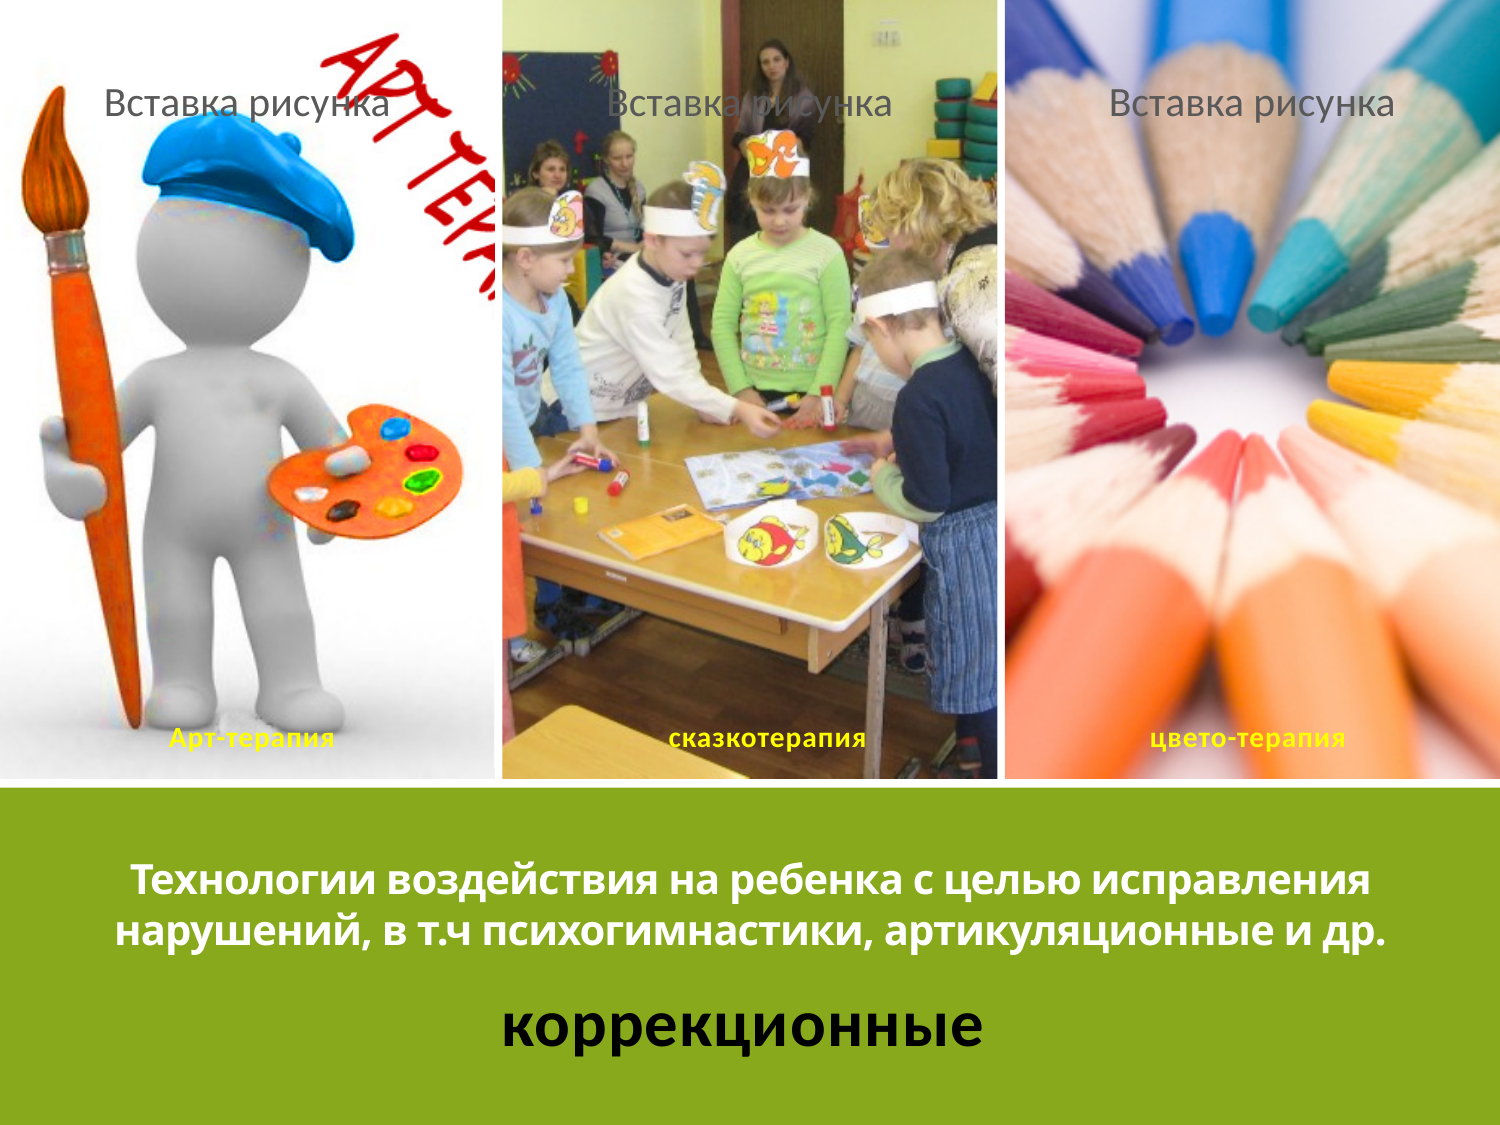

Вставка рисунка
Вставка рисунка
Вставка рисунка
Арт-терапия
сказкотерапия
цвето-терапия
# Технологии воздействия на ребенка с целью исправления нарушений, в т.ч психогимнастики, артикуляционные и др.
коррекционные